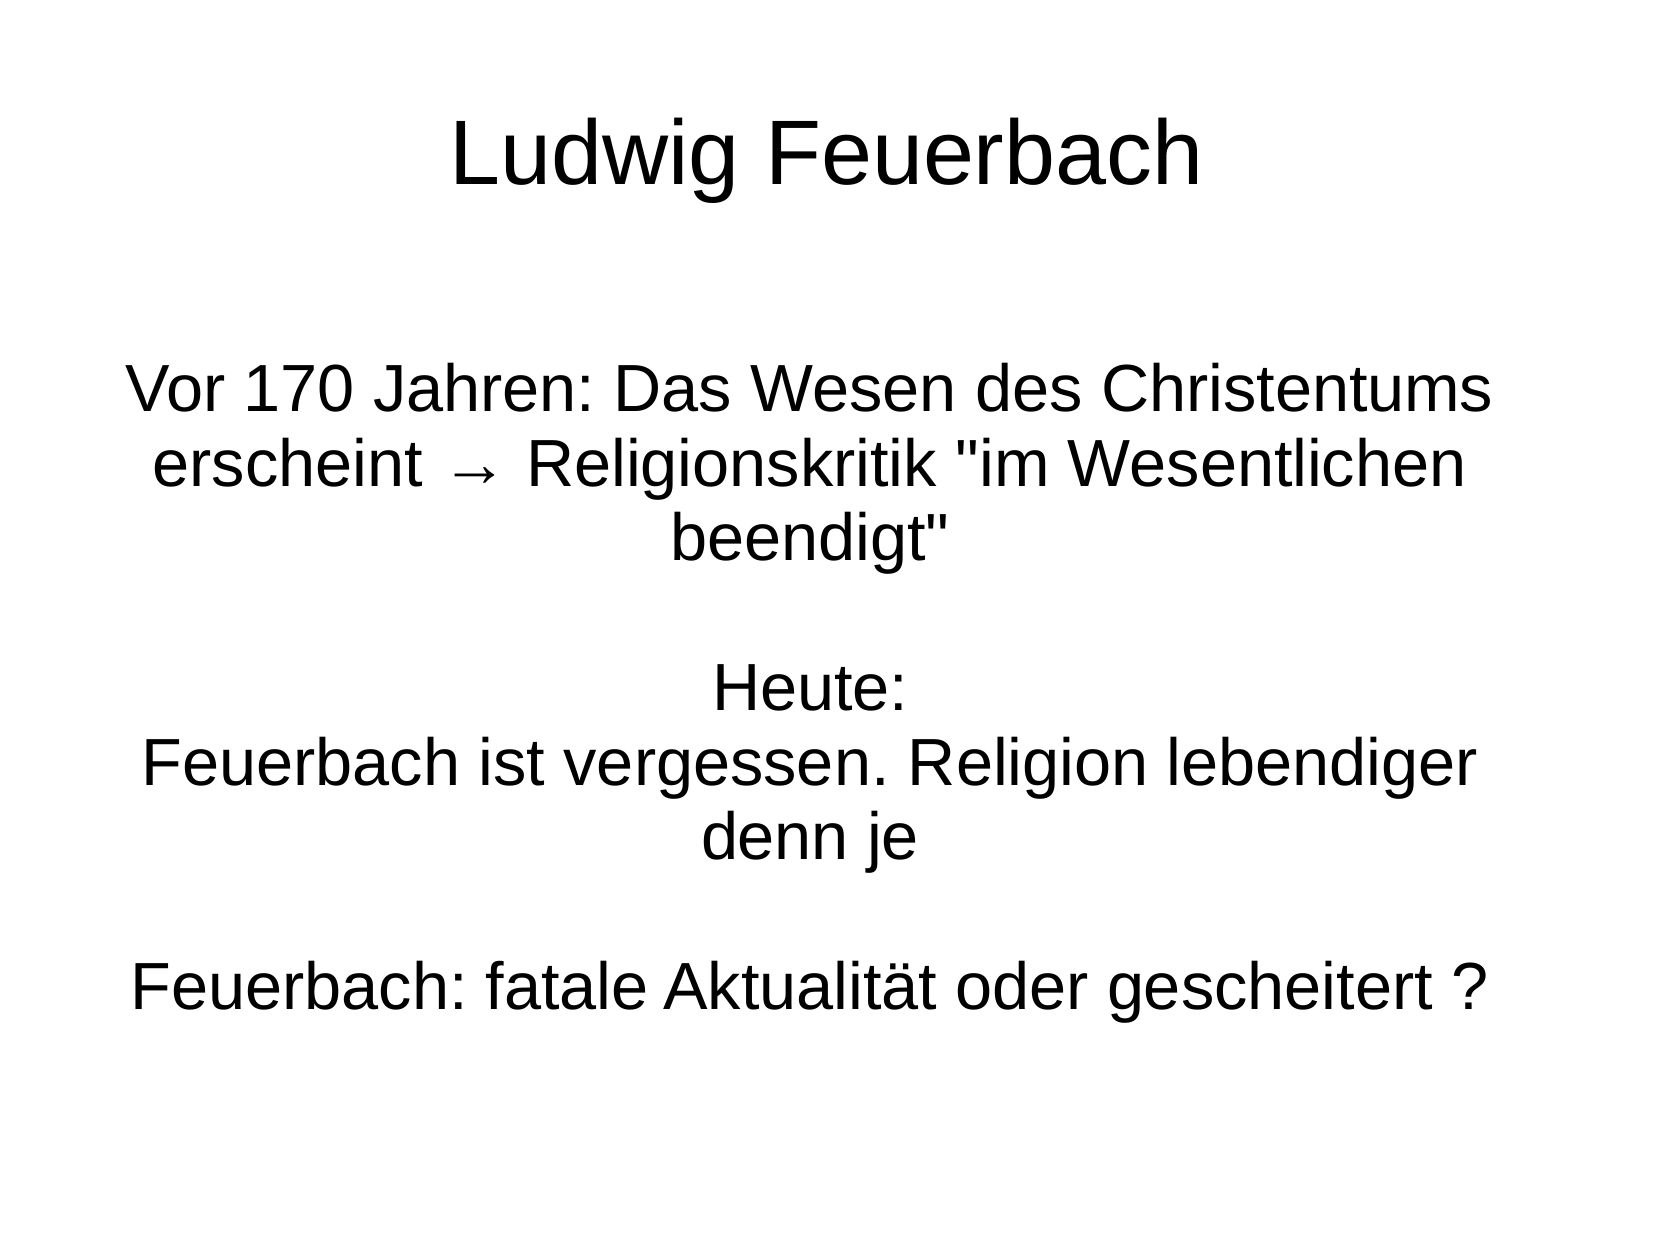

# Ludwig Feuerbach
Vor 170 Jahren: Das Wesen des Christentums erscheint → Religionskritik "im Wesentlichen beendigt"
Heute:
Feuerbach ist vergessen. Religion lebendiger denn je
Feuerbach: fatale Aktualität oder gescheitert ?